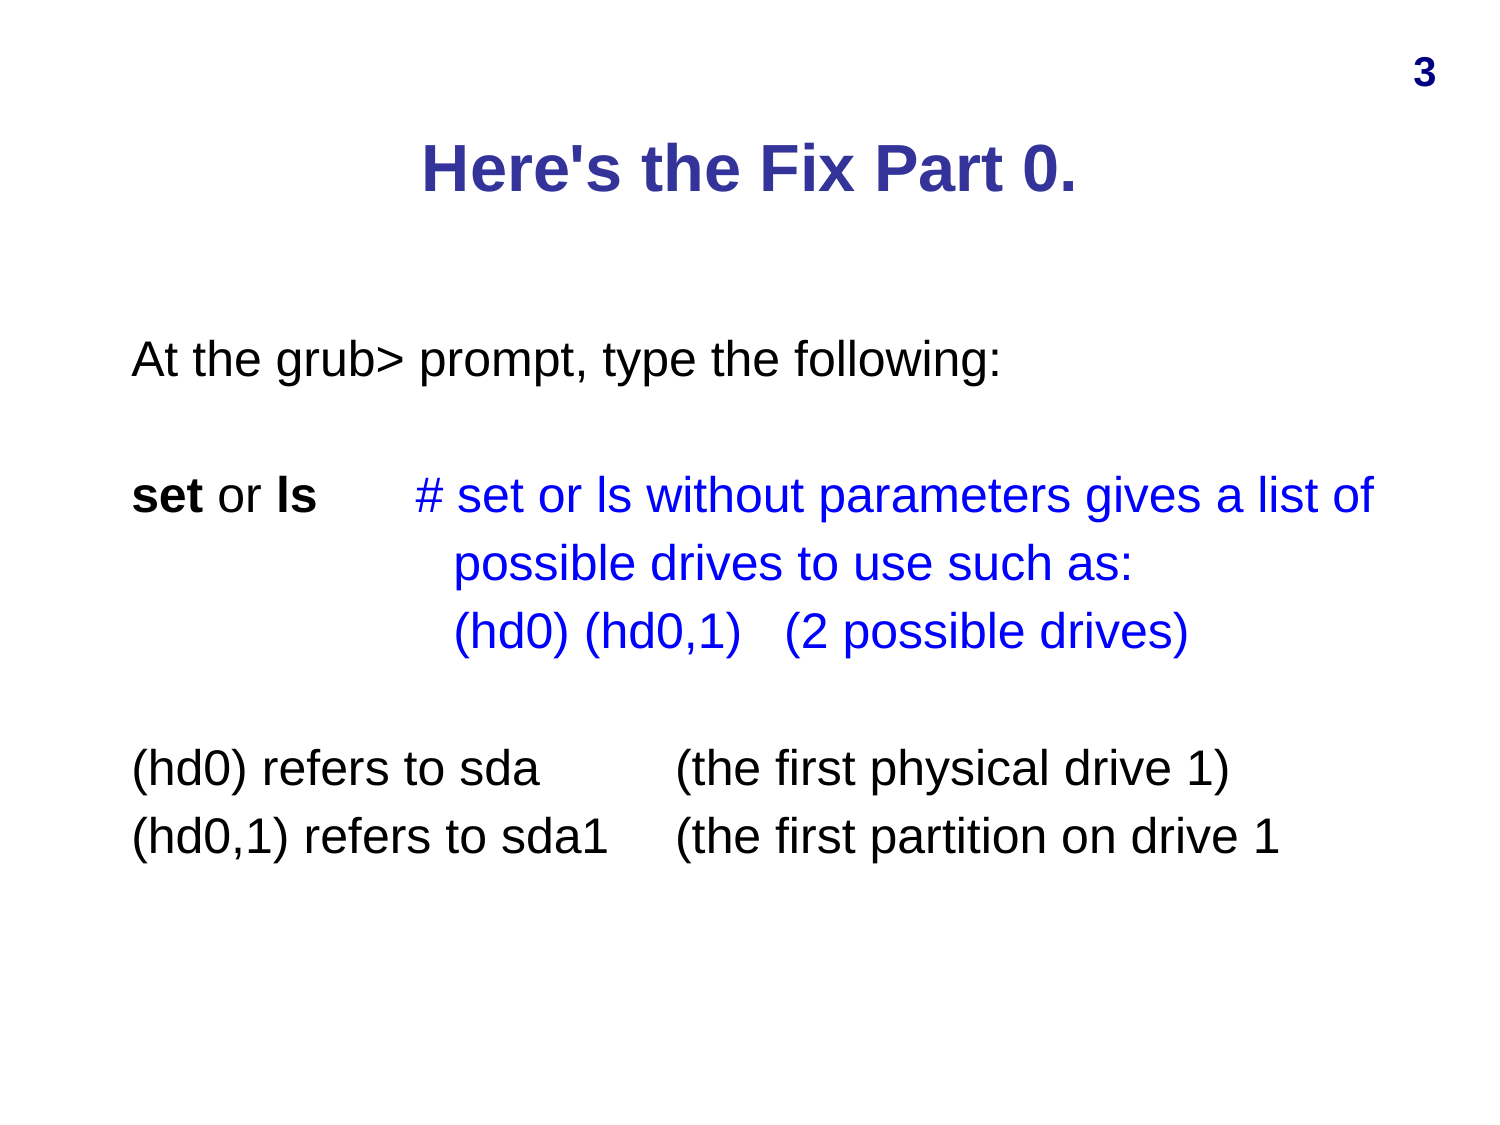

3
Here's the Fix Part 0.
# At the grub> prompt, type the following:
set or ls # set or ls without parameters gives a list of
 possible drives to use such as:
 (hd0) (hd0,1) (2 possible drives)
(hd0) refers to sda 	(the first physical drive 1)
(hd0,1) refers to sda1 	(the first partition on drive 1